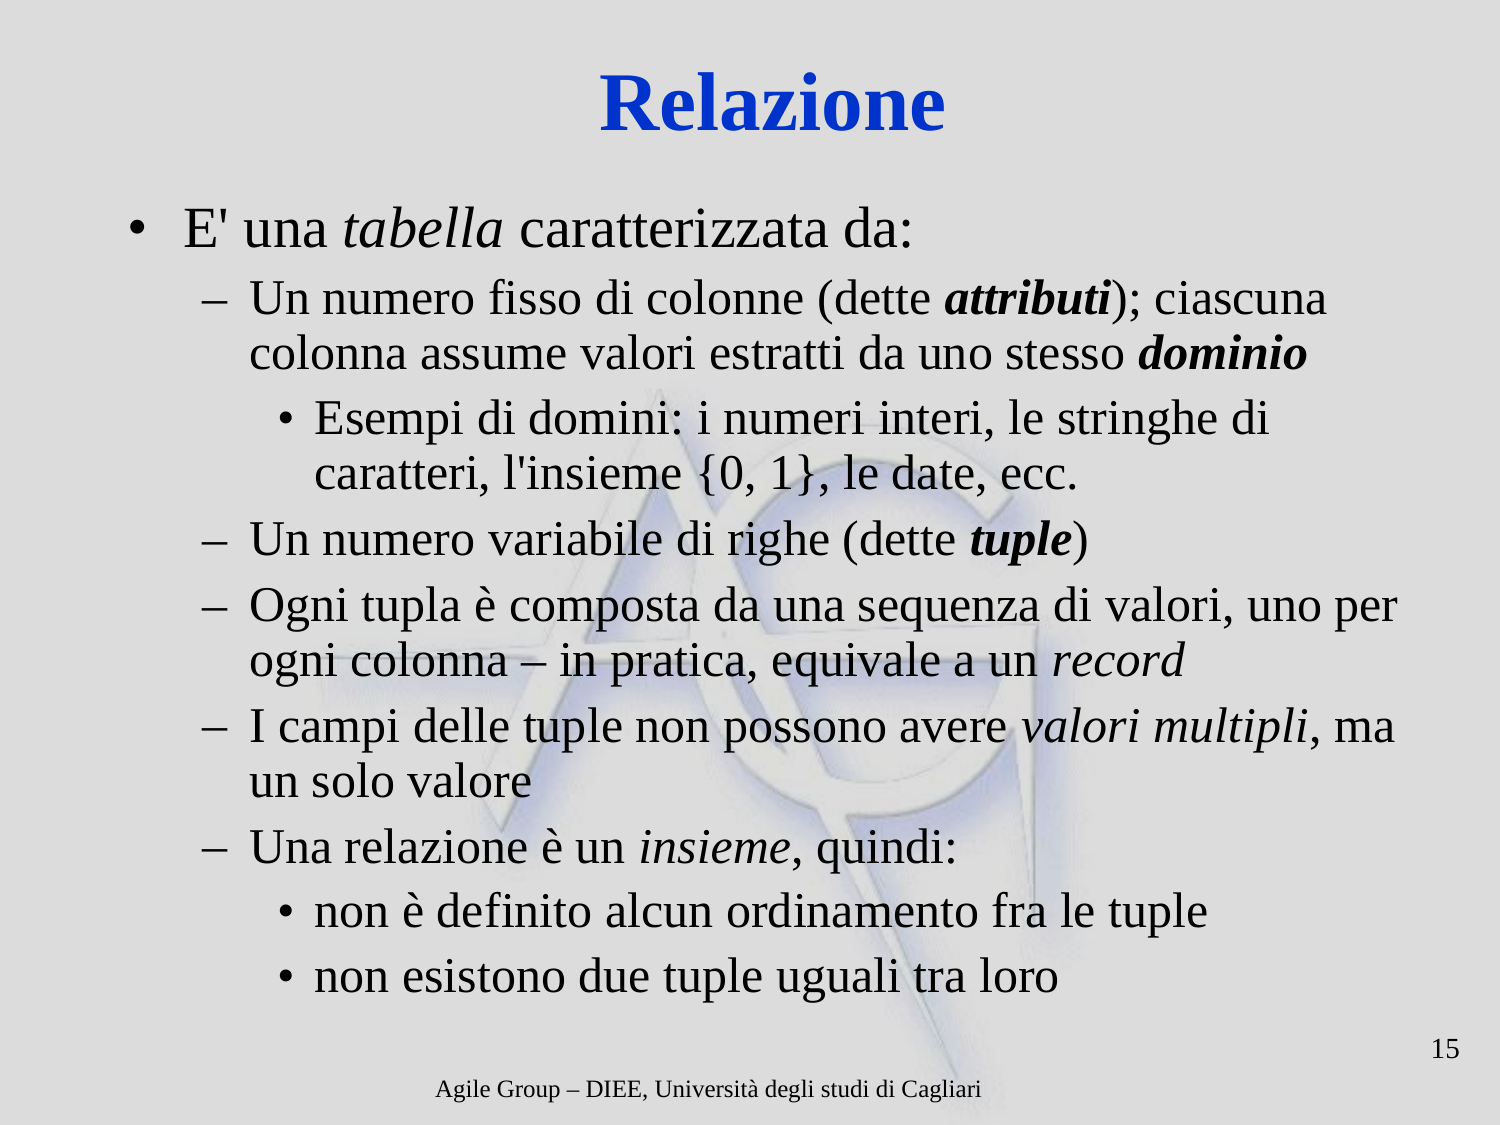

# Relazione
E' una tabella caratterizzata da:
Un numero fisso di colonne (dette attributi); ciascuna colonna assume valori estratti da uno stesso dominio
Esempi di domini: i numeri interi, le stringhe di caratteri, l'insieme {0, 1}, le date, ecc.
Un numero variabile di righe (dette tuple)
Ogni tupla è composta da una sequenza di valori, uno per ogni colonna – in pratica, equivale a un record
I campi delle tuple non possono avere valori multipli, ma un solo valore
Una relazione è un insieme, quindi:
non è definito alcun ordinamento fra le tuple
non esistono due tuple uguali tra loro
15